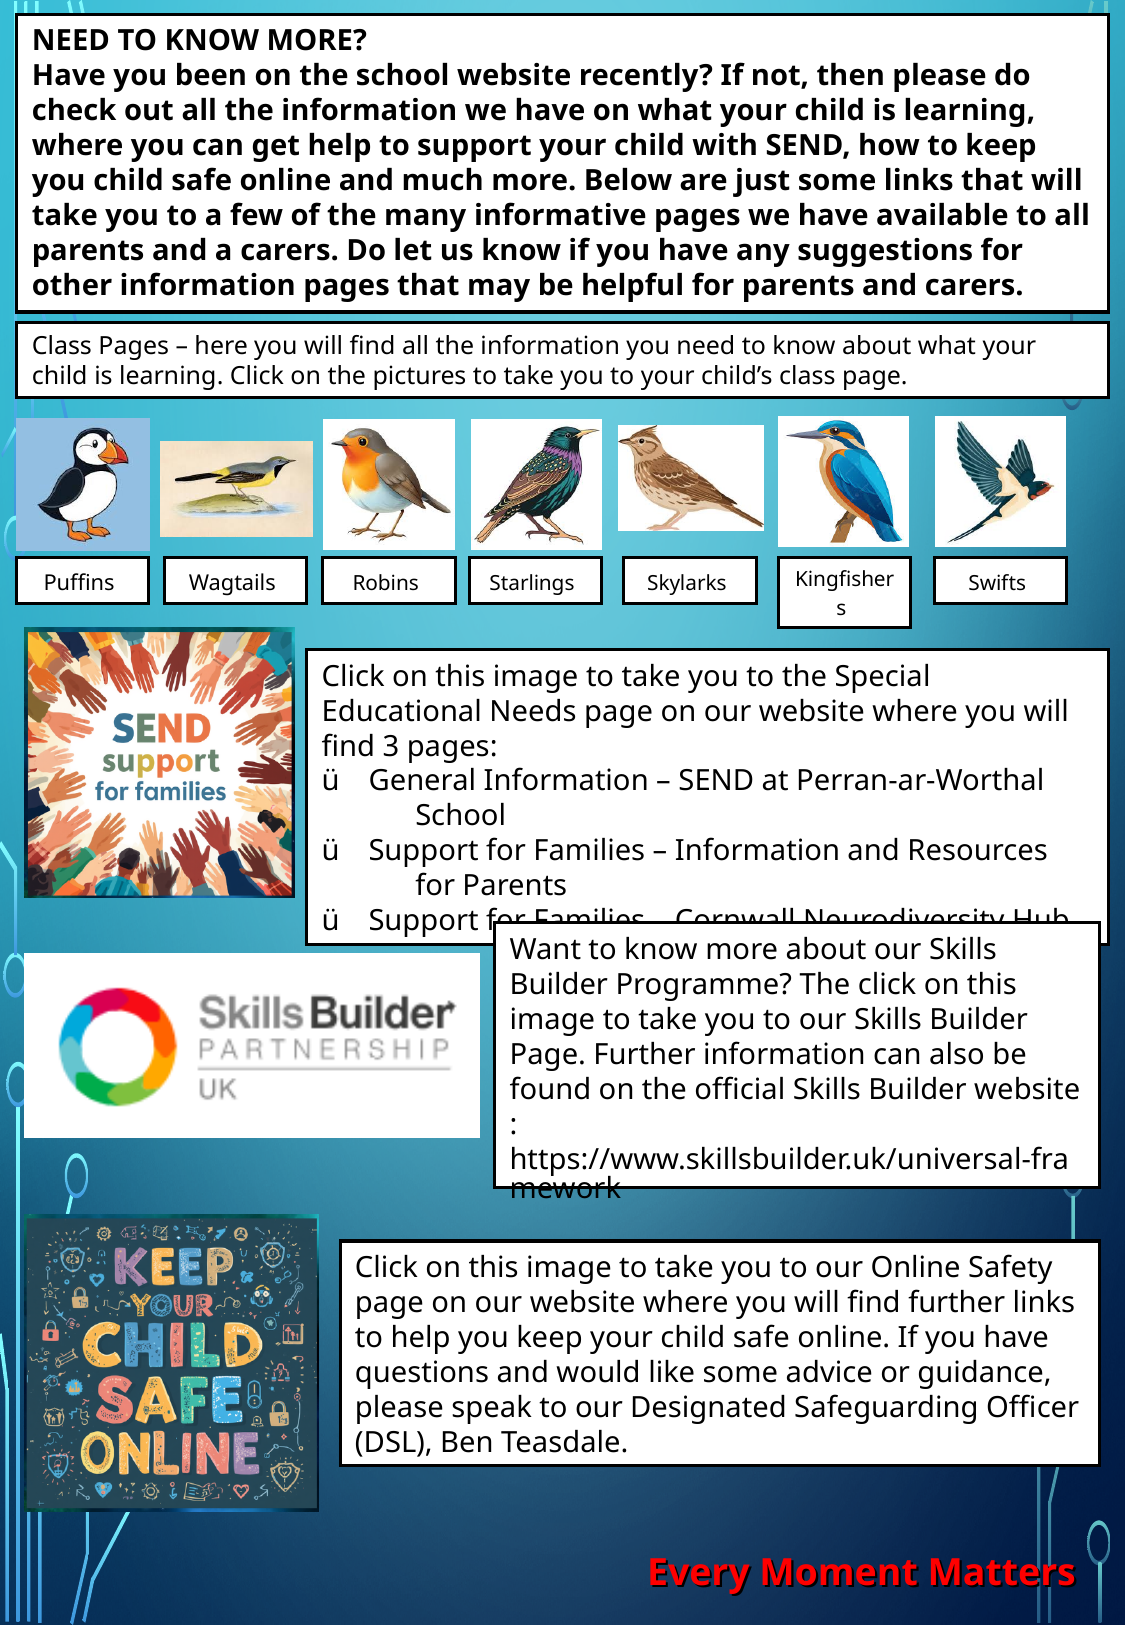

NEED TO KNOW MORE?
Have you been on the school website recently? If not, then please do check out all the information we have on what your child is learning, where you can get help to support your child with SEND, how to keep you child safe online and much more. Below are just some links that will take you to a few of the many informative pages we have available to all parents and a carers. Do let us know if you have any suggestions for other information pages that may be helpful for parents and carers.
Class Pages – here you will find all the information you need to know about what your child is learning. Click on the pictures to take you to your child’s class page.
Puffins
Wagtails
Robins
Starlings
Skylarks
Kingfishers
Swifts
Click on this image to take you to the Special Educational Needs page on our website where you will find 3 pages:
General Information – SEND at Perran-ar-Worthal School
Support for Families – Information and Resources for Parents
Support for Families – Cornwall Neurodiversity Hub
Want to know more about our Skills Builder Programme? The click on this image to take you to our Skills Builder Page. Further information can also be found on the official Skills Builder website : https://www.skillsbuilder.uk/universal-framework
Click on this image to take you to our Online Safety page on our website where you will find further links to help you keep your child safe online. If you have questions and would like some advice or guidance, please speak to our Designated Safeguarding Officer (DSL), Ben Teasdale.
Every Moment Matters